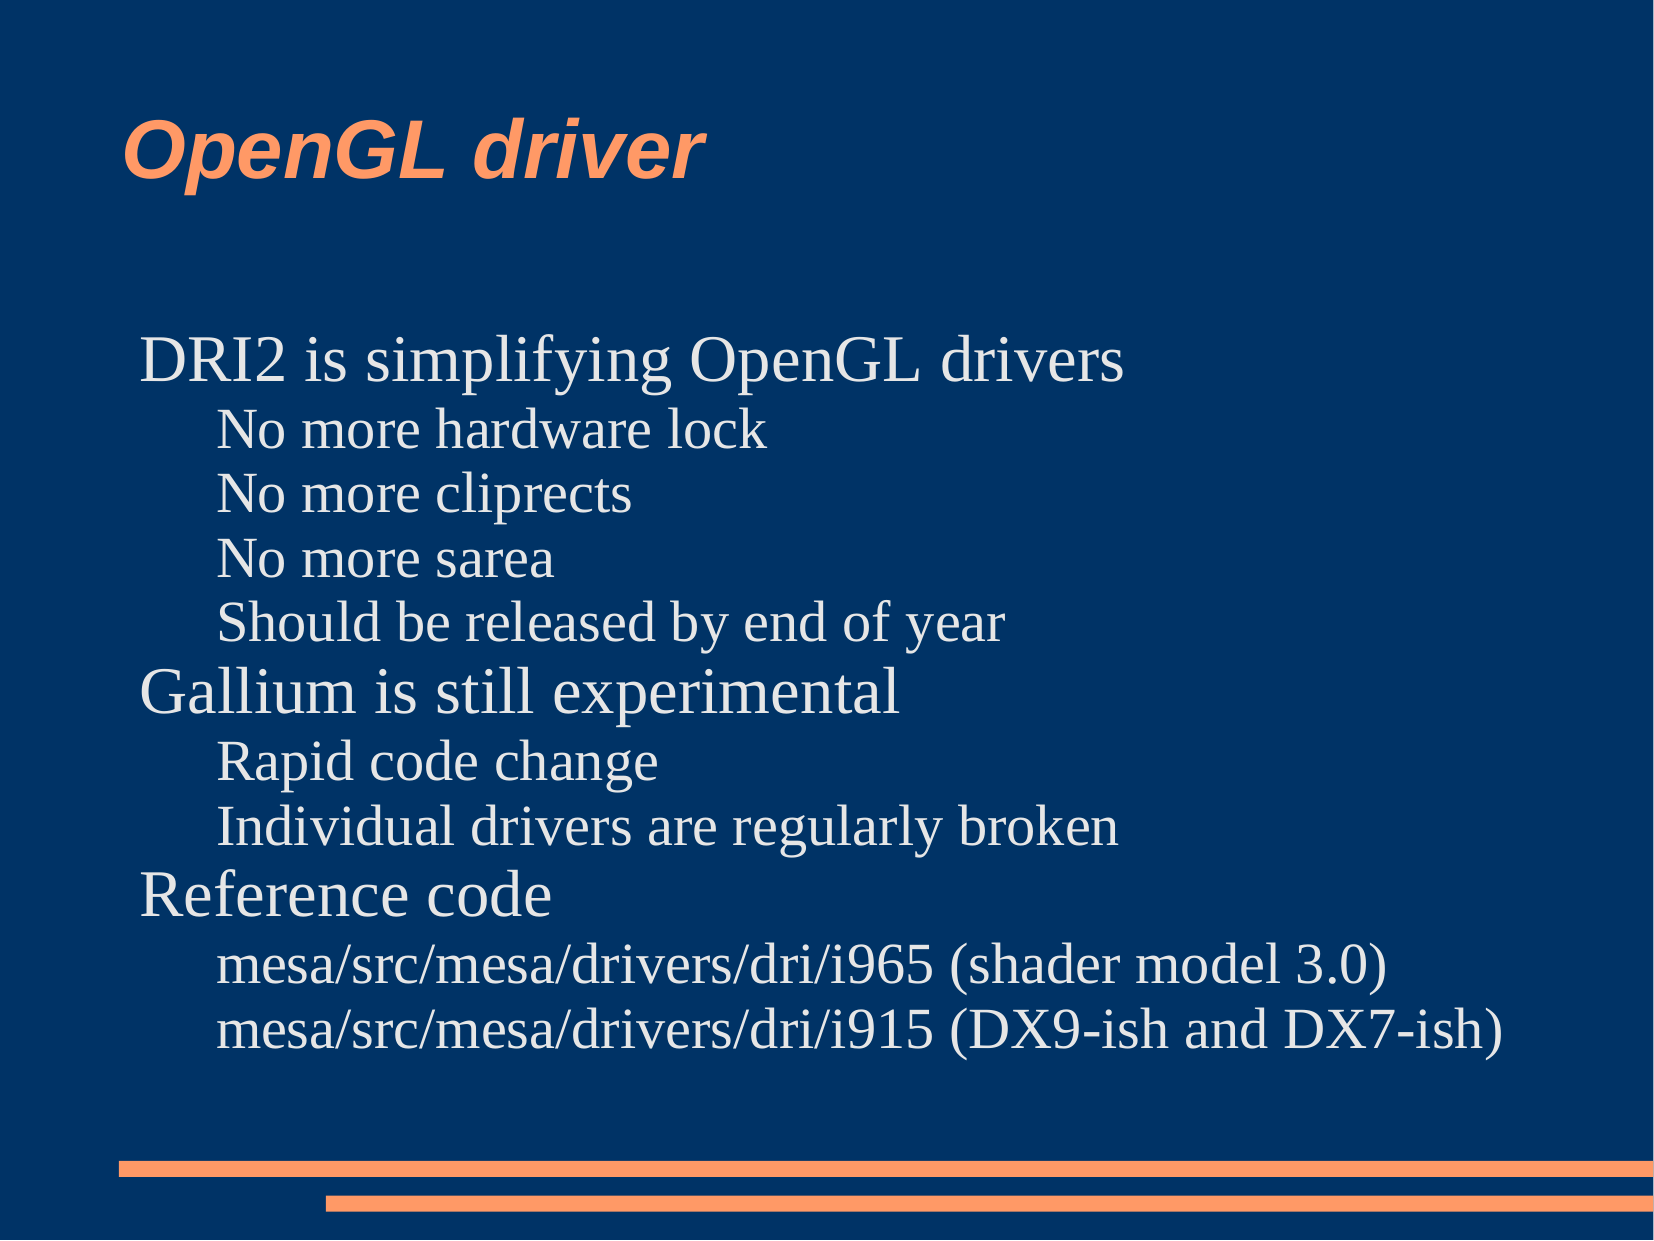

# OpenGL driver
DRI2 is simplifying OpenGL drivers
No more hardware lock
No more cliprects
No more sarea
Should be released by end of year
Gallium is still experimental
Rapid code change
Individual drivers are regularly broken
Reference code
mesa/src/mesa/drivers/dri/i965 (shader model 3.0)
mesa/src/mesa/drivers/dri/i915 (DX9-ish and DX7-ish)